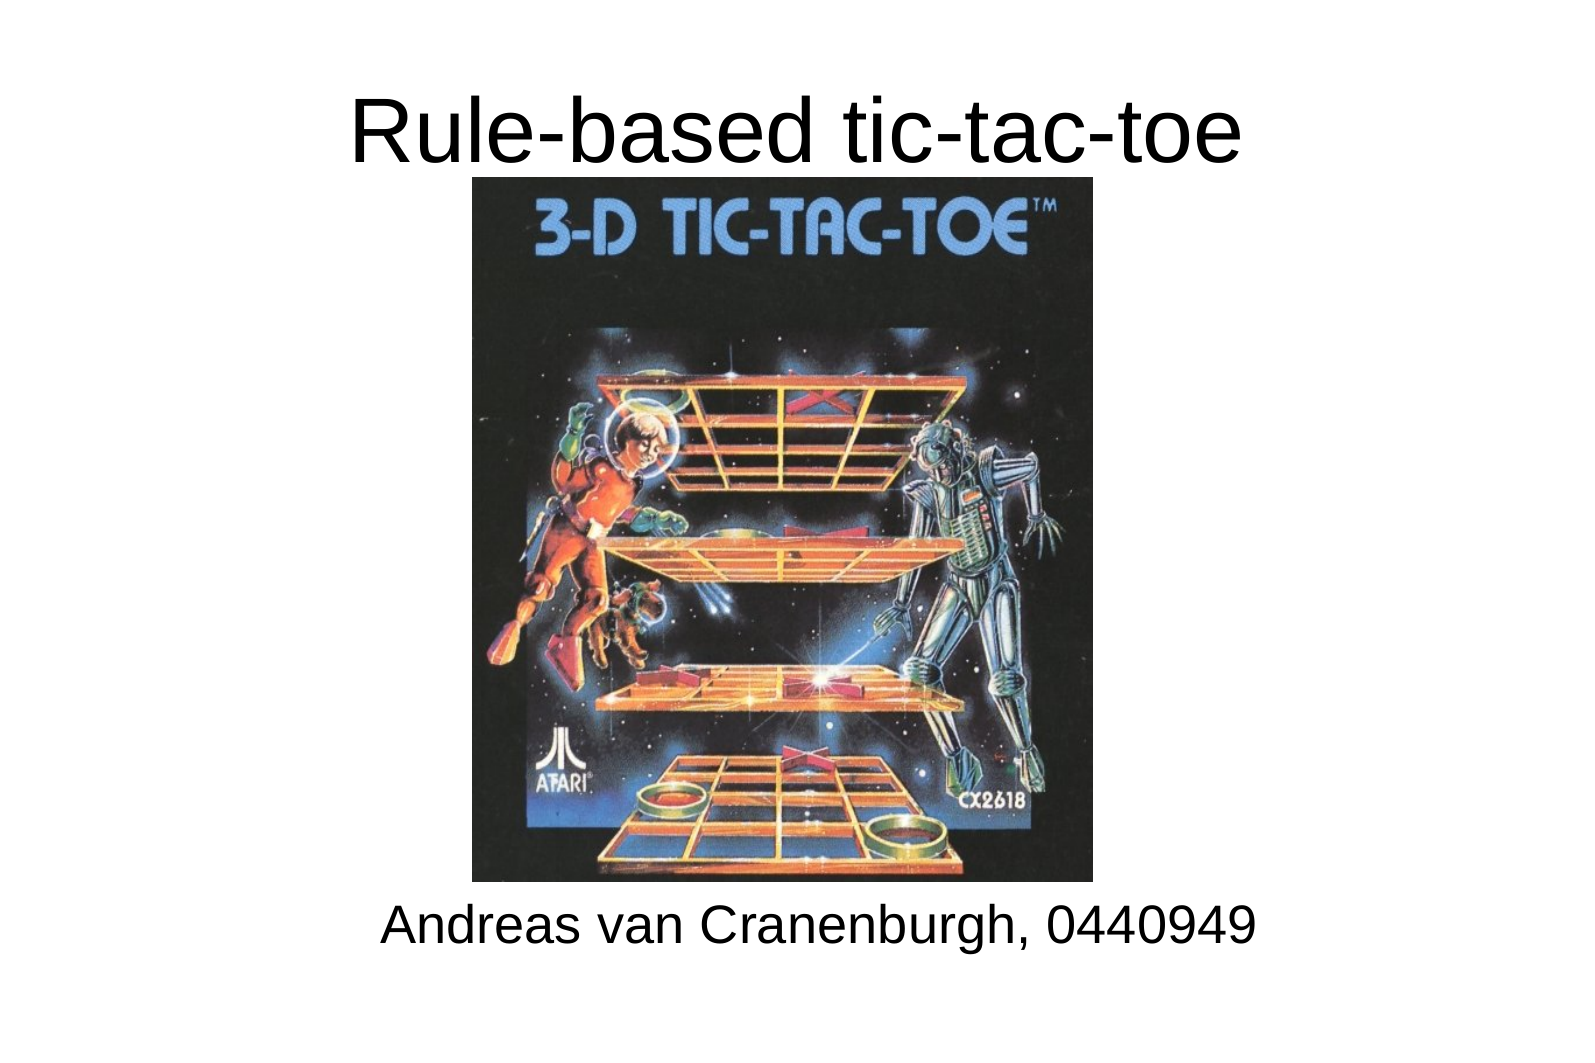

# Rule-based tic-tac-toe
Andreas van Cranenburgh, 0440949